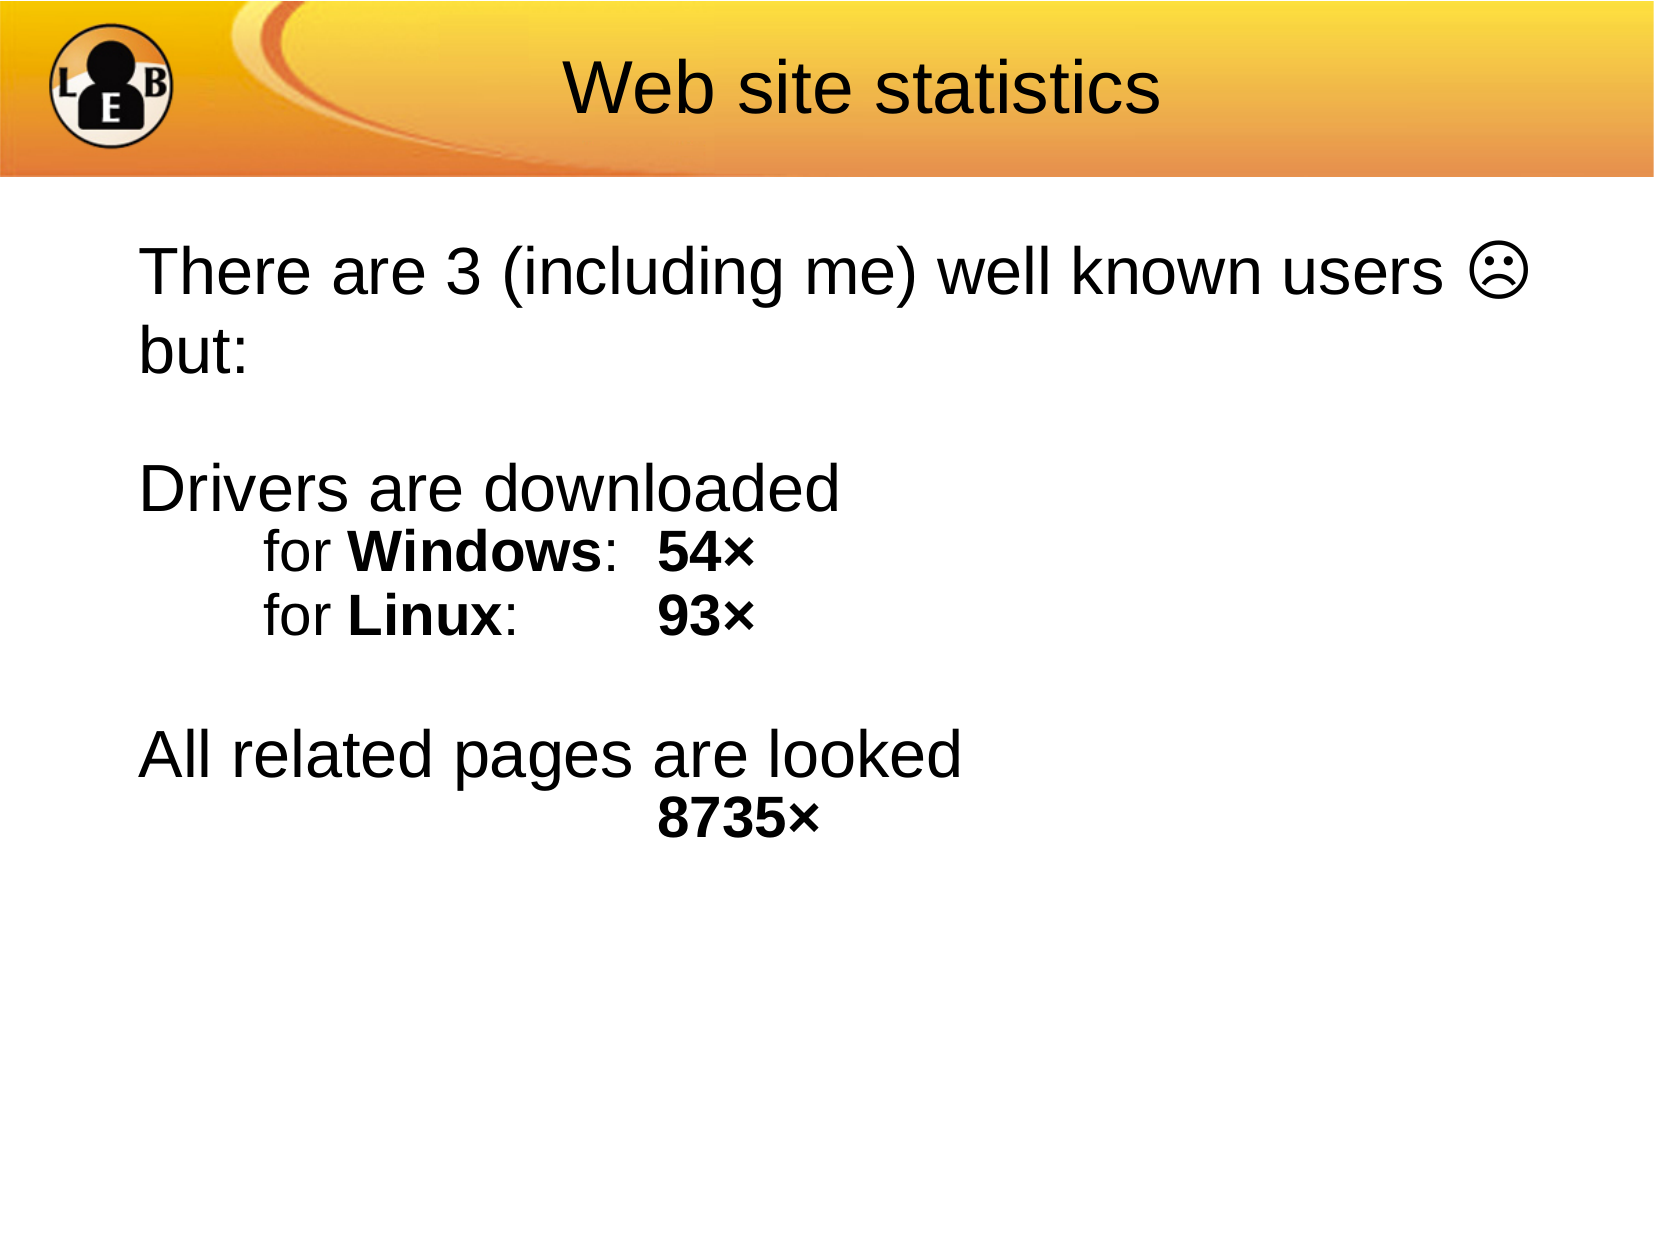

# Web site statistics
There are 3 (including me) well known users ☹
but:
Drivers are downloaded
for Windows: 	54×
for Linux: 		93×
All related pages are looked
 					8735×